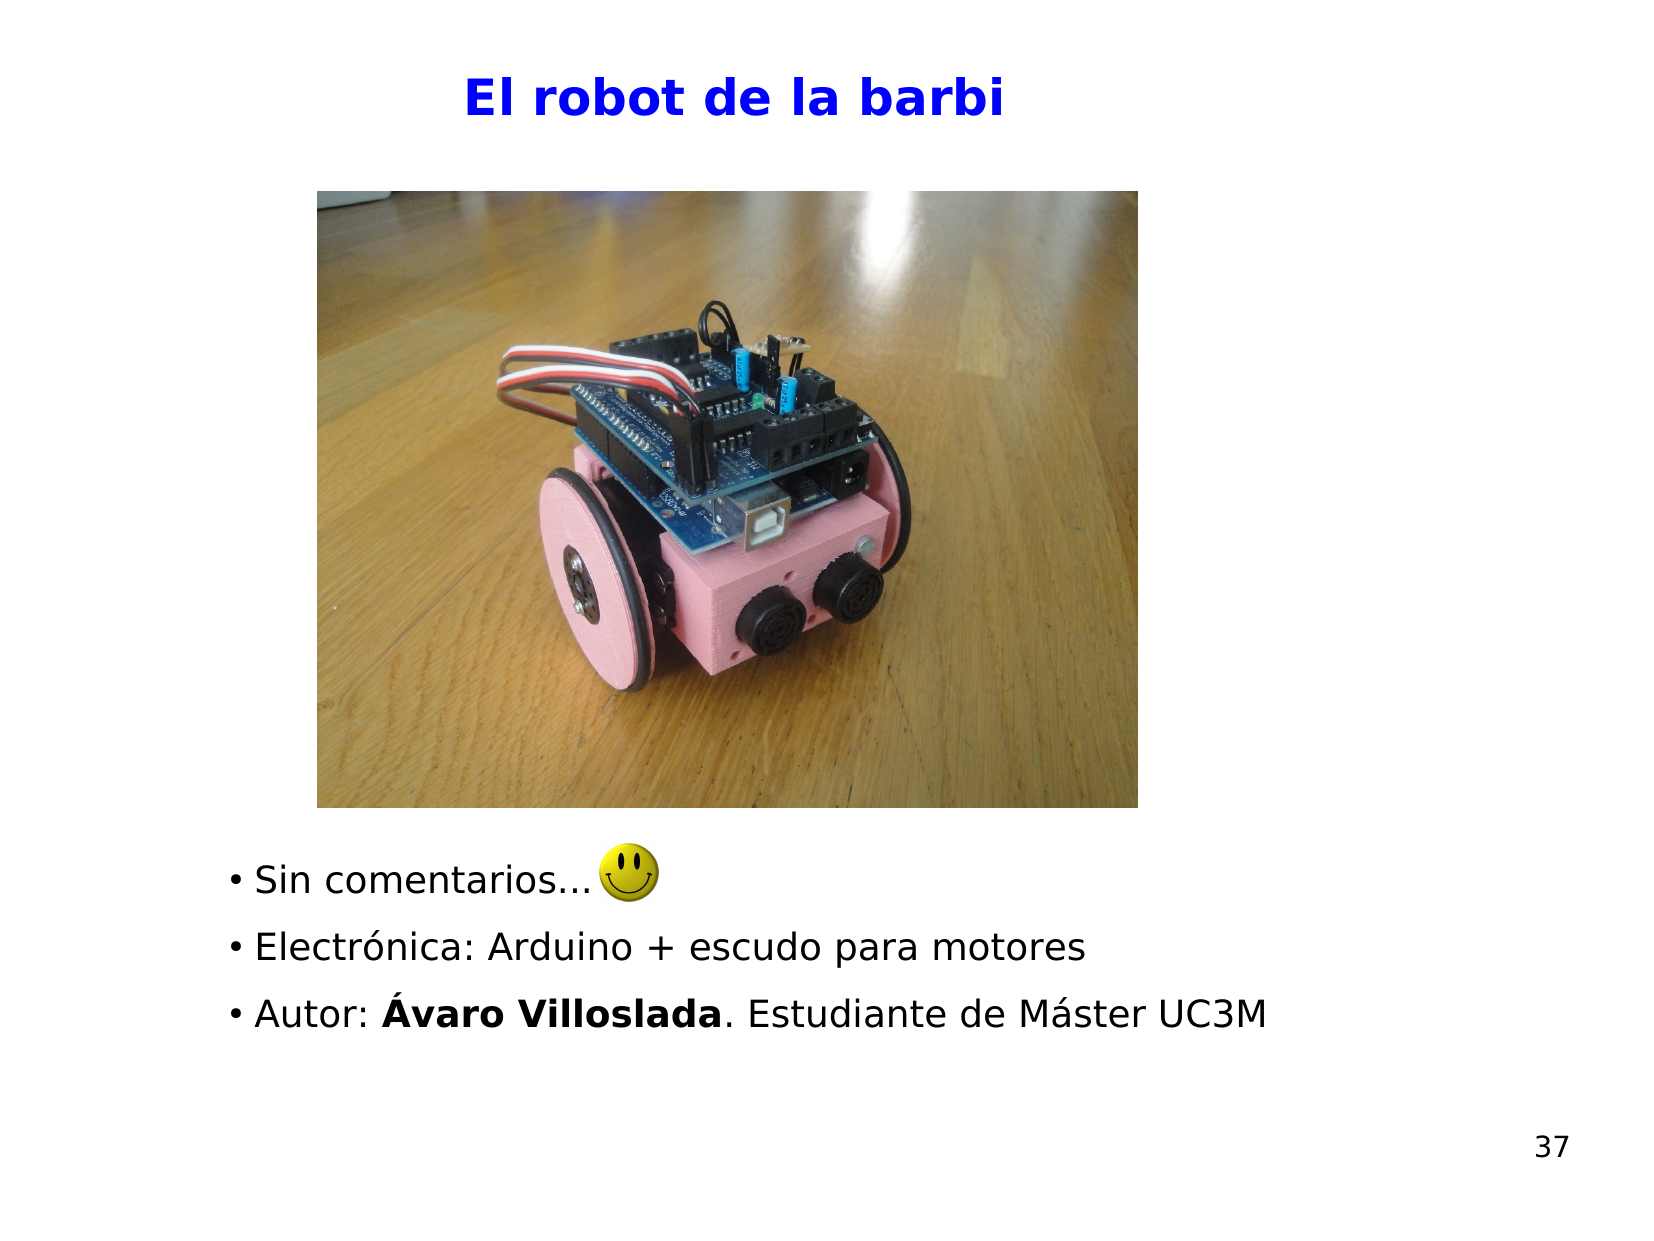

El robot de la barbi
 Sin comentarios...
 Electrónica: Arduino + escudo para motores
 Autor: Ávaro Villoslada. Estudiante de Máster UC3M
37